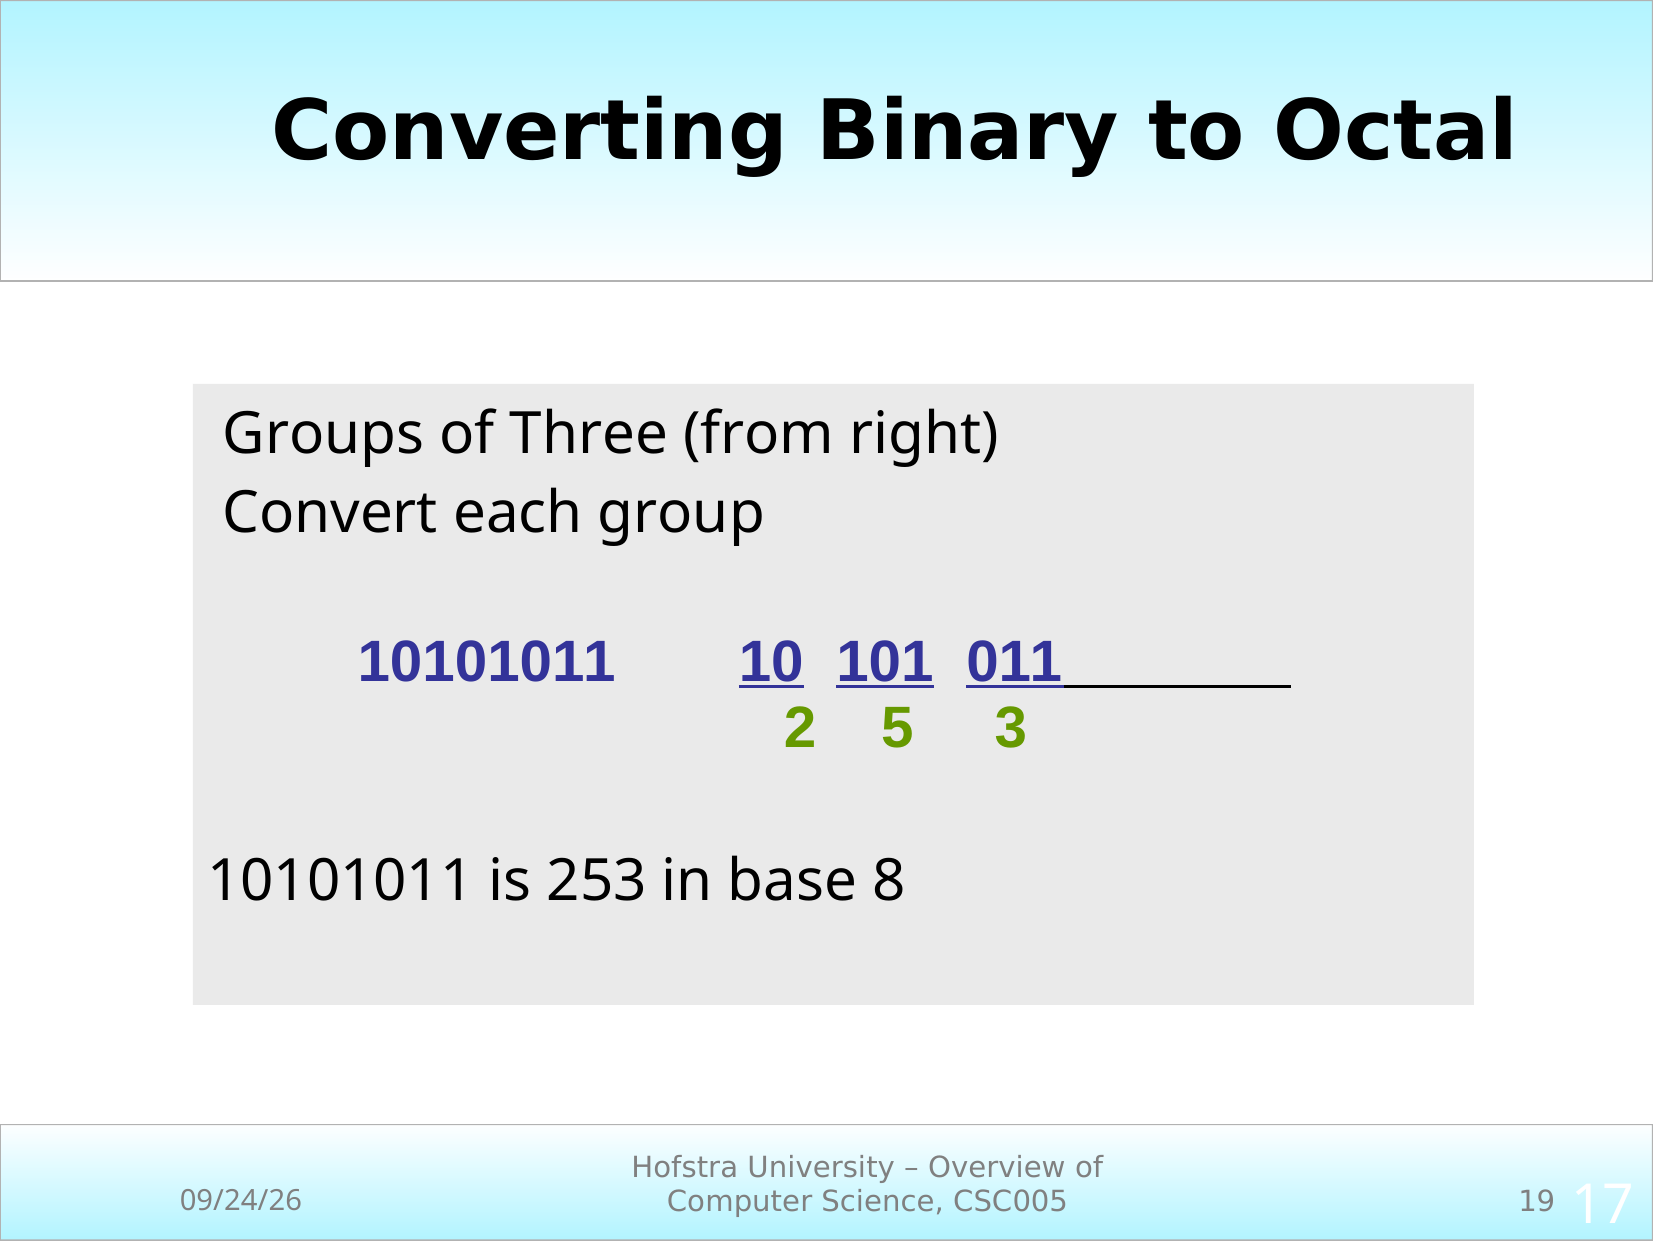

# Converting Binary to Octal
 Groups of Three (from right)
 Convert each group
	10101011	 10 101 011
		 2 5 3
10101011 is 253 in base 8
19
17